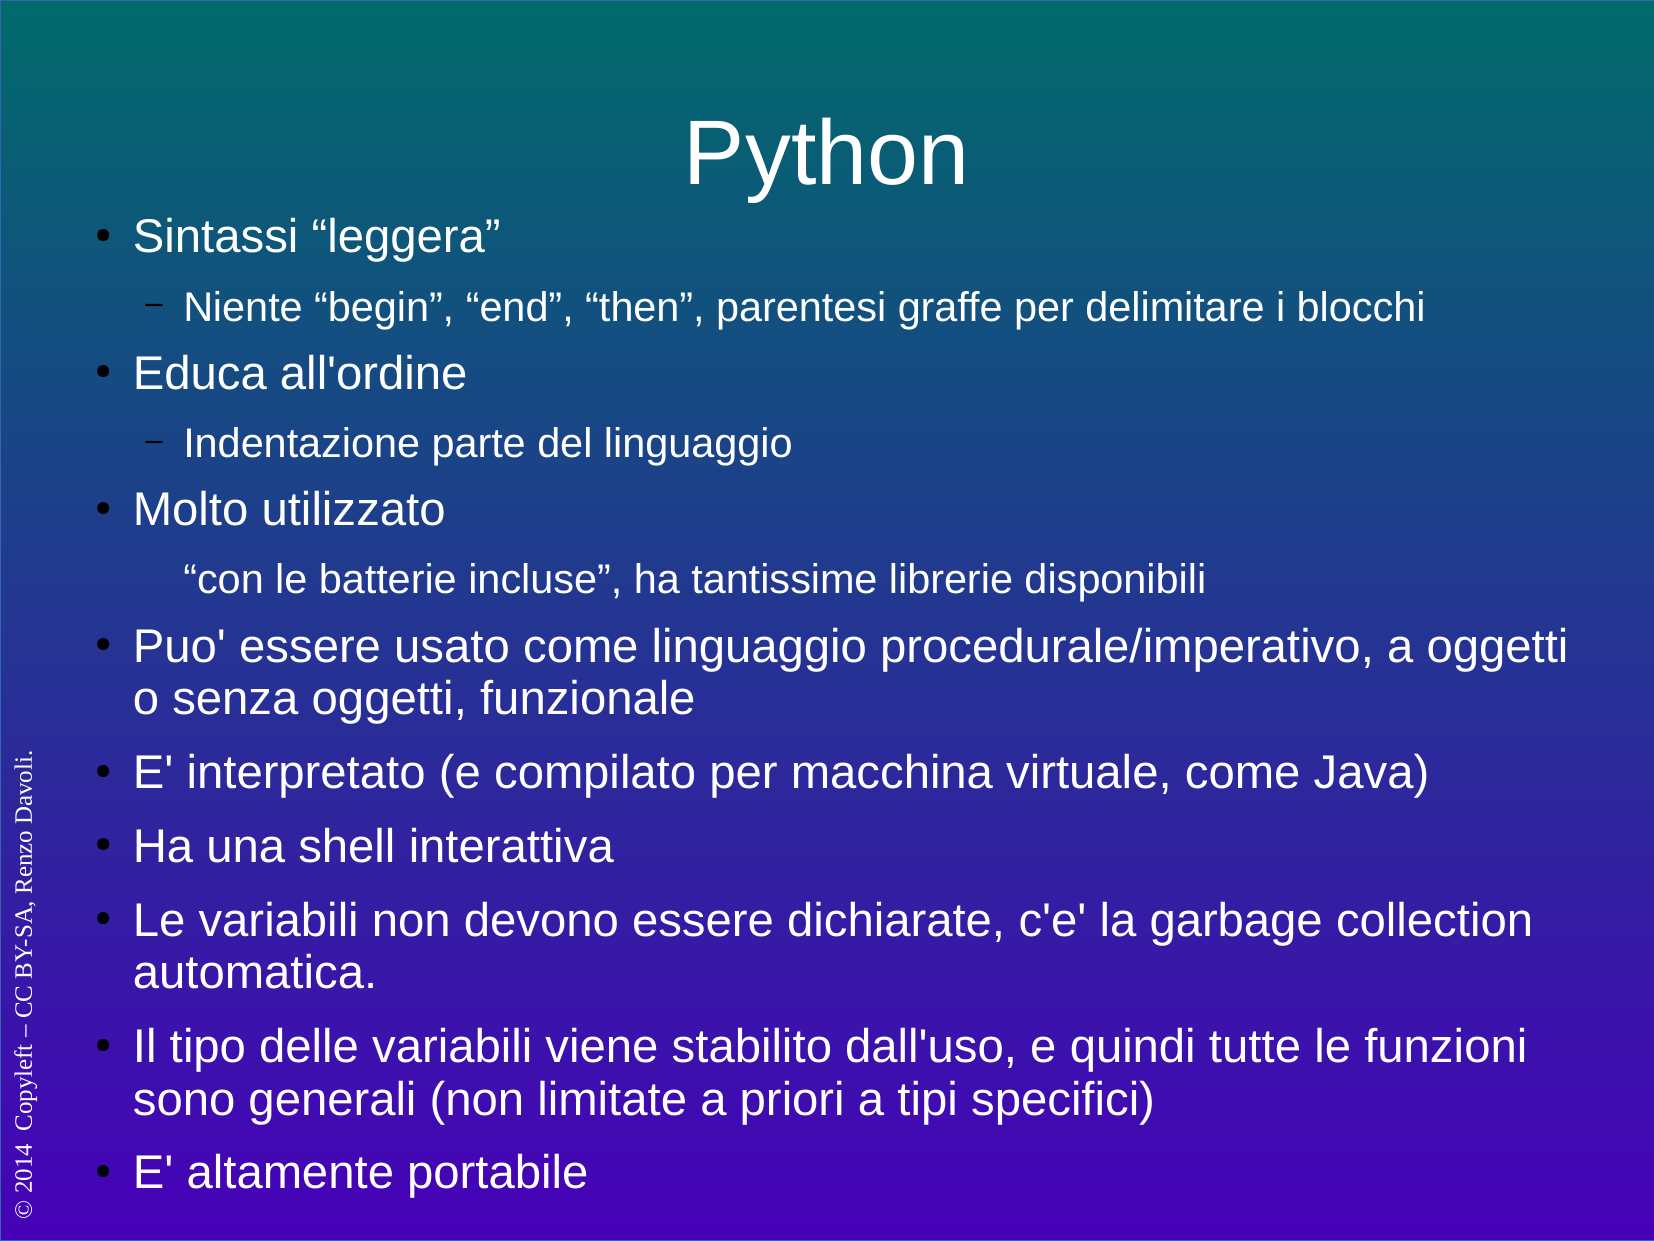

# Python
Sintassi “leggera”
Niente “begin”, “end”, “then”, parentesi graffe per delimitare i blocchi
Educa all'ordine
Indentazione parte del linguaggio
Molto utilizzato
“con le batterie incluse”, ha tantissime librerie disponibili
Puo' essere usato come linguaggio procedurale/imperativo, a oggetti o senza oggetti, funzionale
E' interpretato (e compilato per macchina virtuale, come Java)
Ha una shell interattiva
Le variabili non devono essere dichiarate, c'e' la garbage collection automatica.
Il tipo delle variabili viene stabilito dall'uso, e quindi tutte le funzioni sono generali (non limitate a priori a tipi specifici)
E' altamente portabile